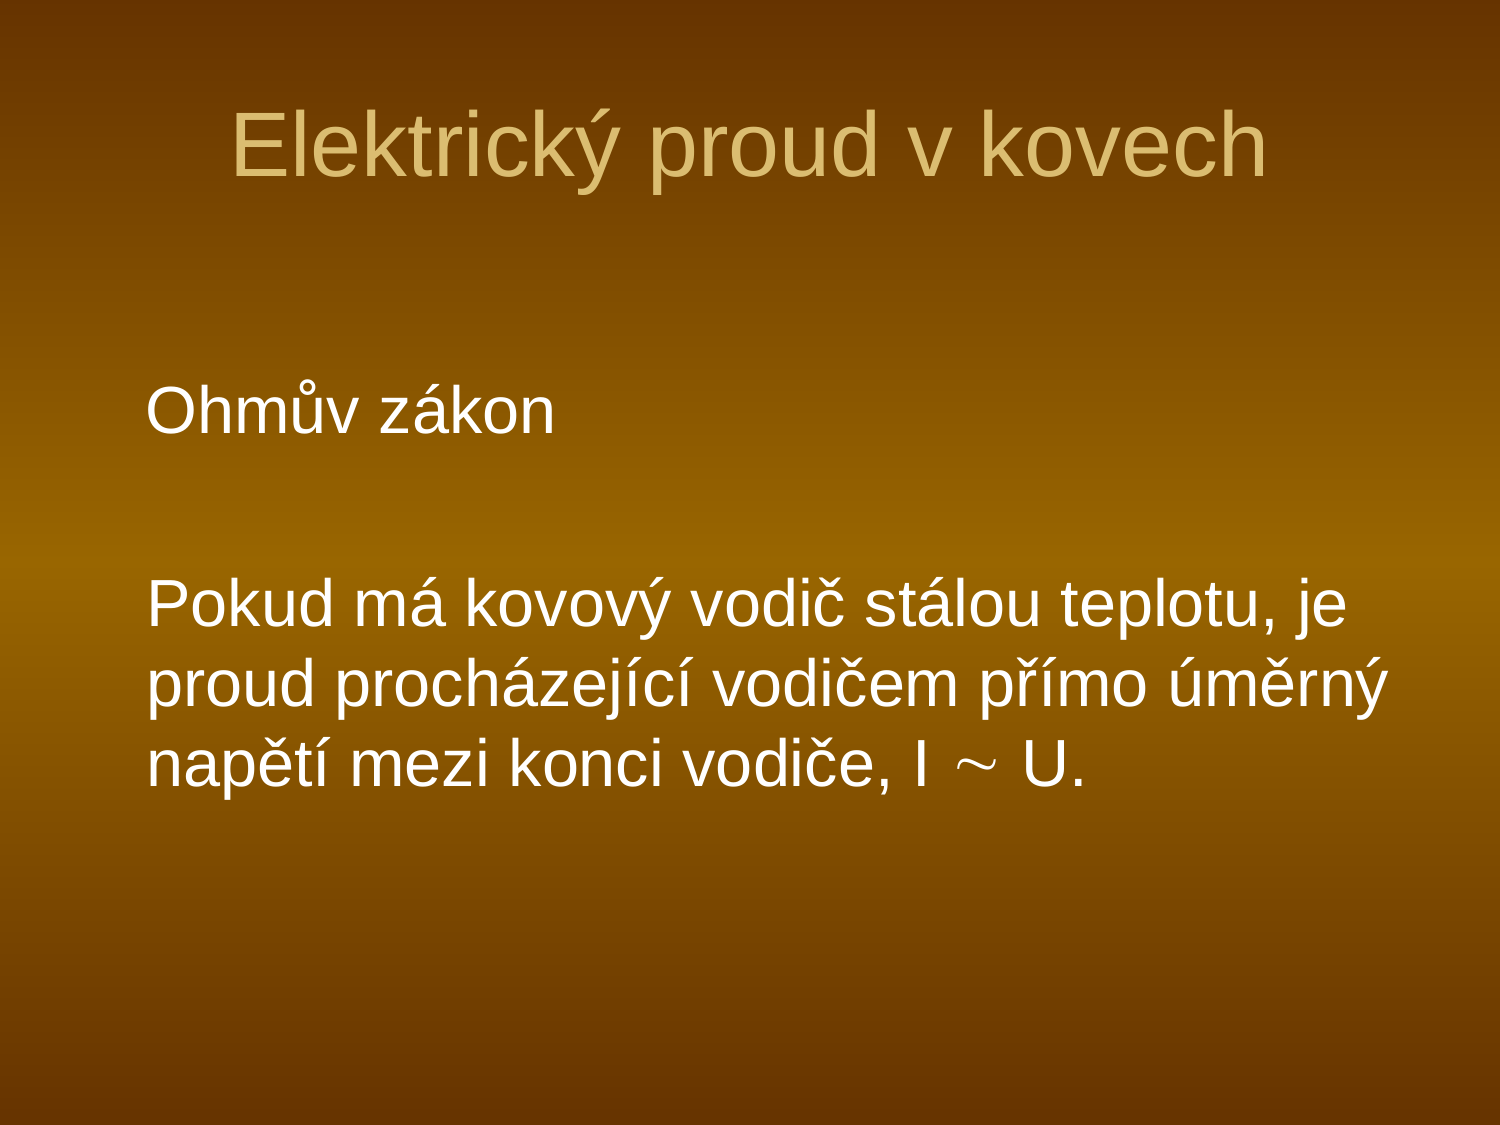

# Elektrický proud v kovech
 Ohmův zákon
	Pokud má kovový vodič stálou teplotu, je proud procházející vodičem přímo úměrný napětí mezi konci vodiče, I  U.